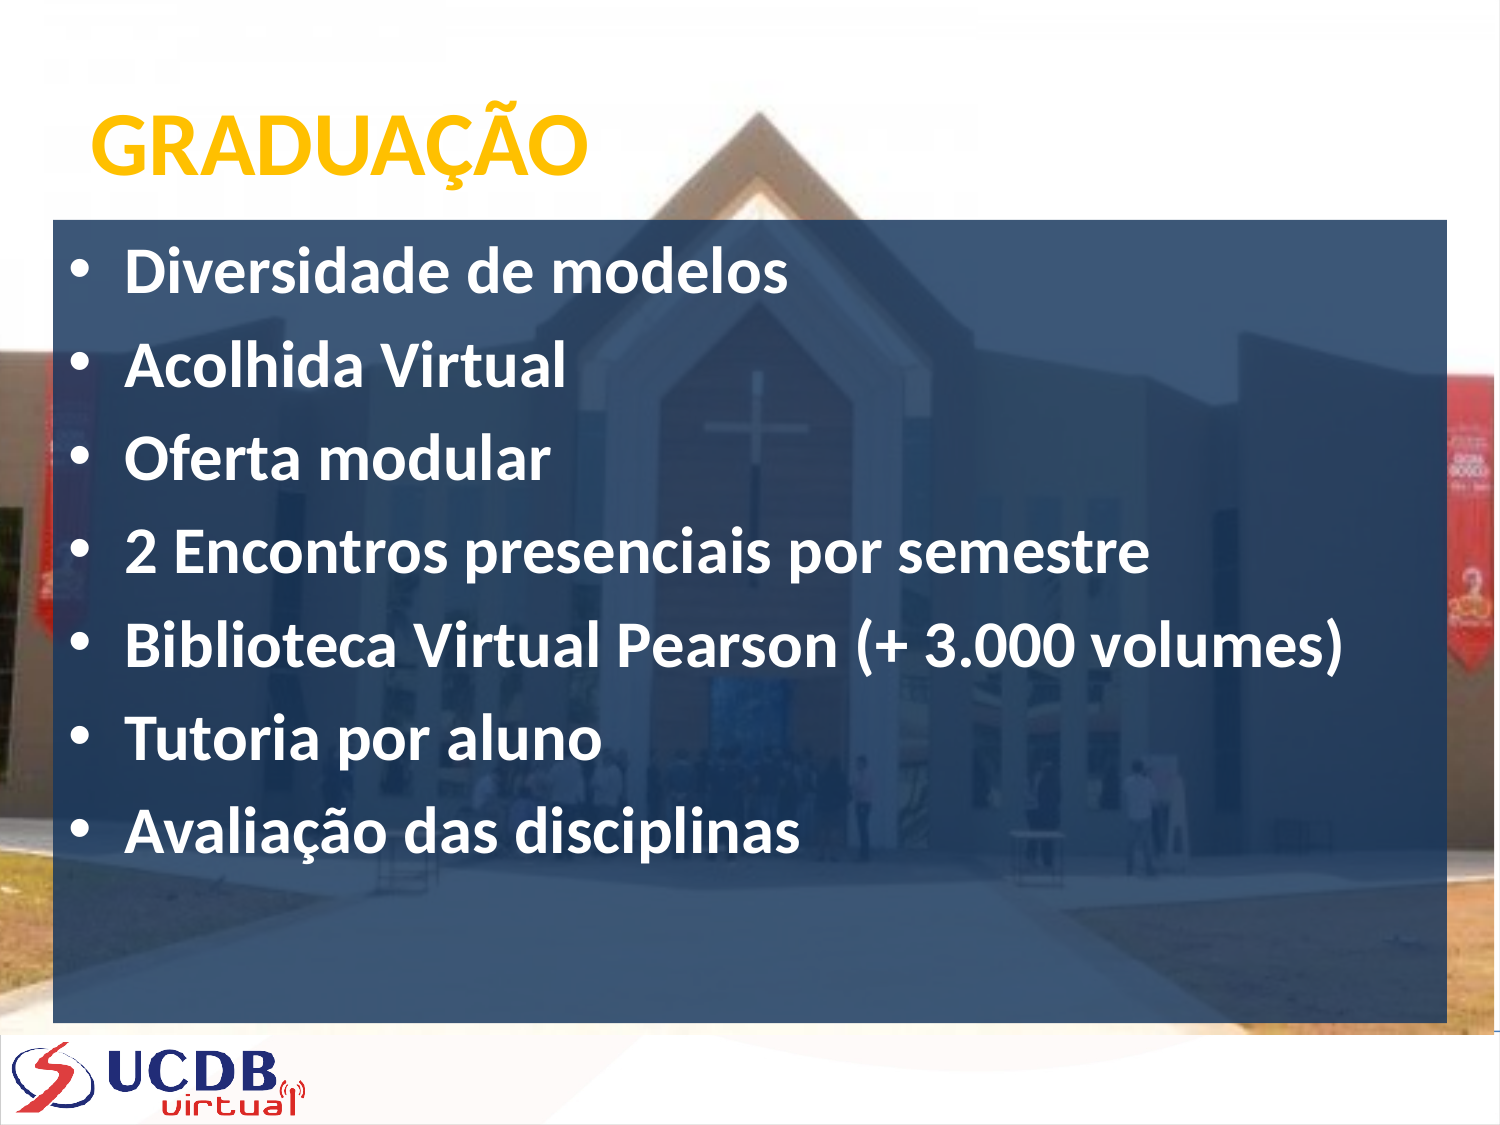

# GRADUAÇÃO
Diversidade de modelos
Acolhida Virtual
Oferta modular
2 Encontros presenciais por semestre
Biblioteca Virtual Pearson (+ 3.000 volumes)
Tutoria por aluno
Avaliação das disciplinas